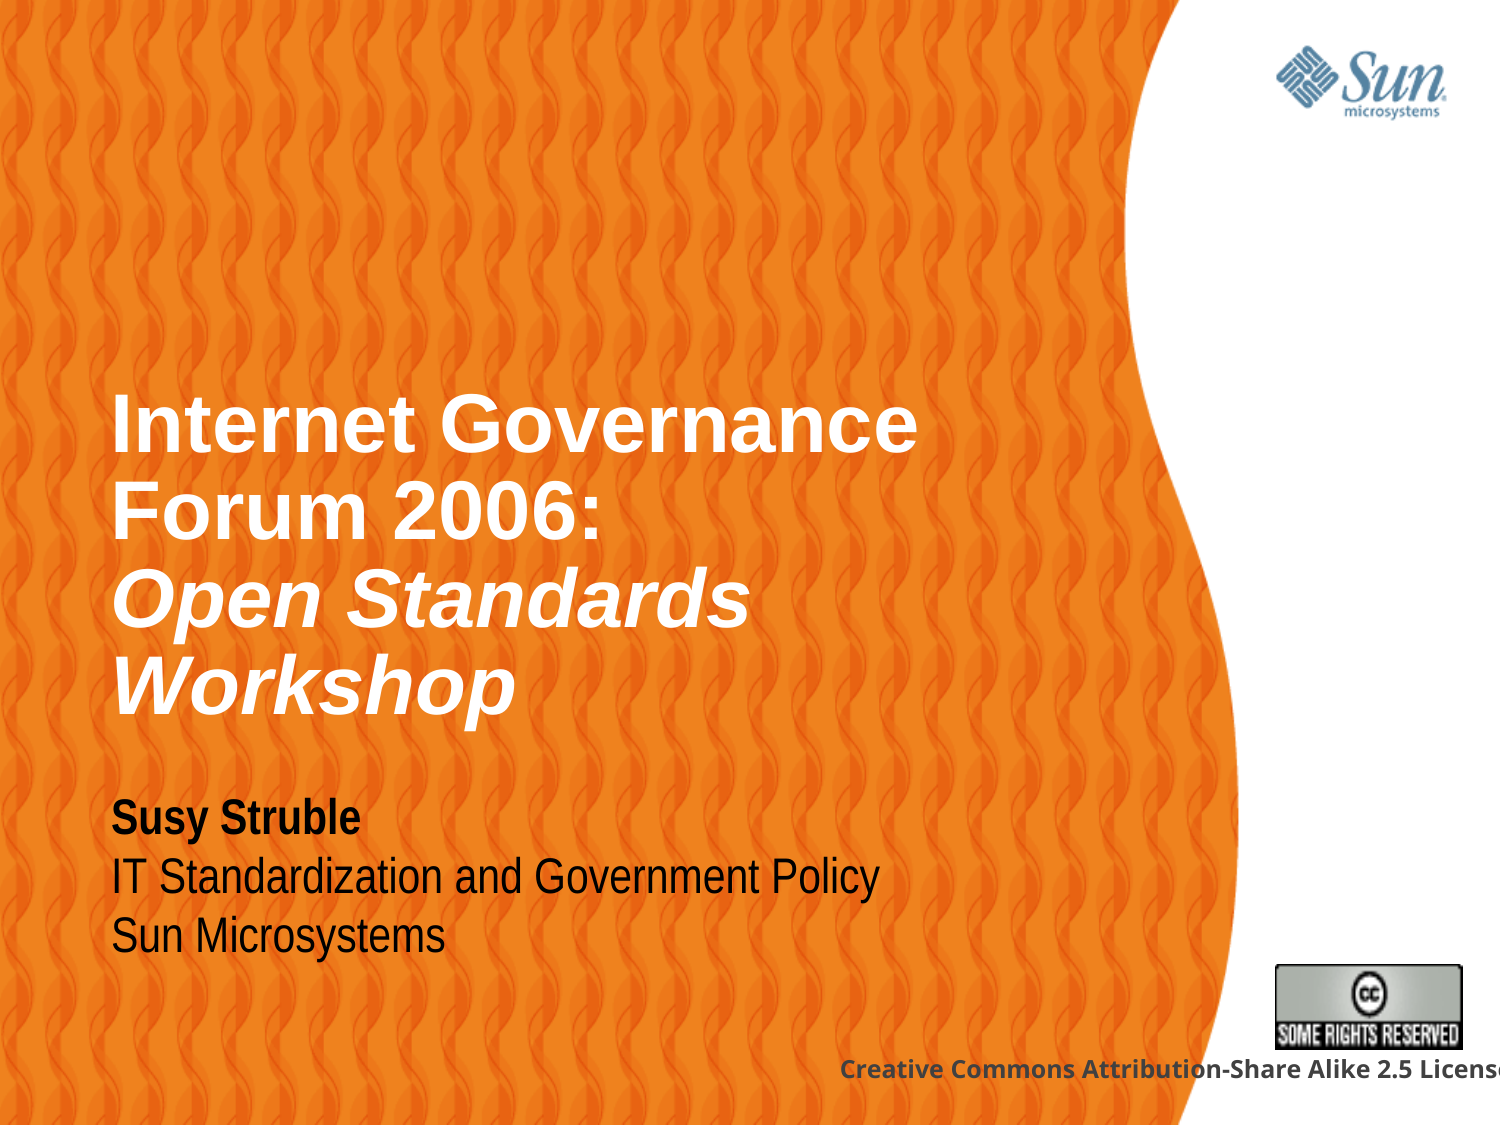

# Internet Governance Forum 2006: Open Standards Workshop
Susy Struble
IT Standardization and Government Policy
Sun Microsystems
Creative Commons Attribution-Share Alike 2.5 License